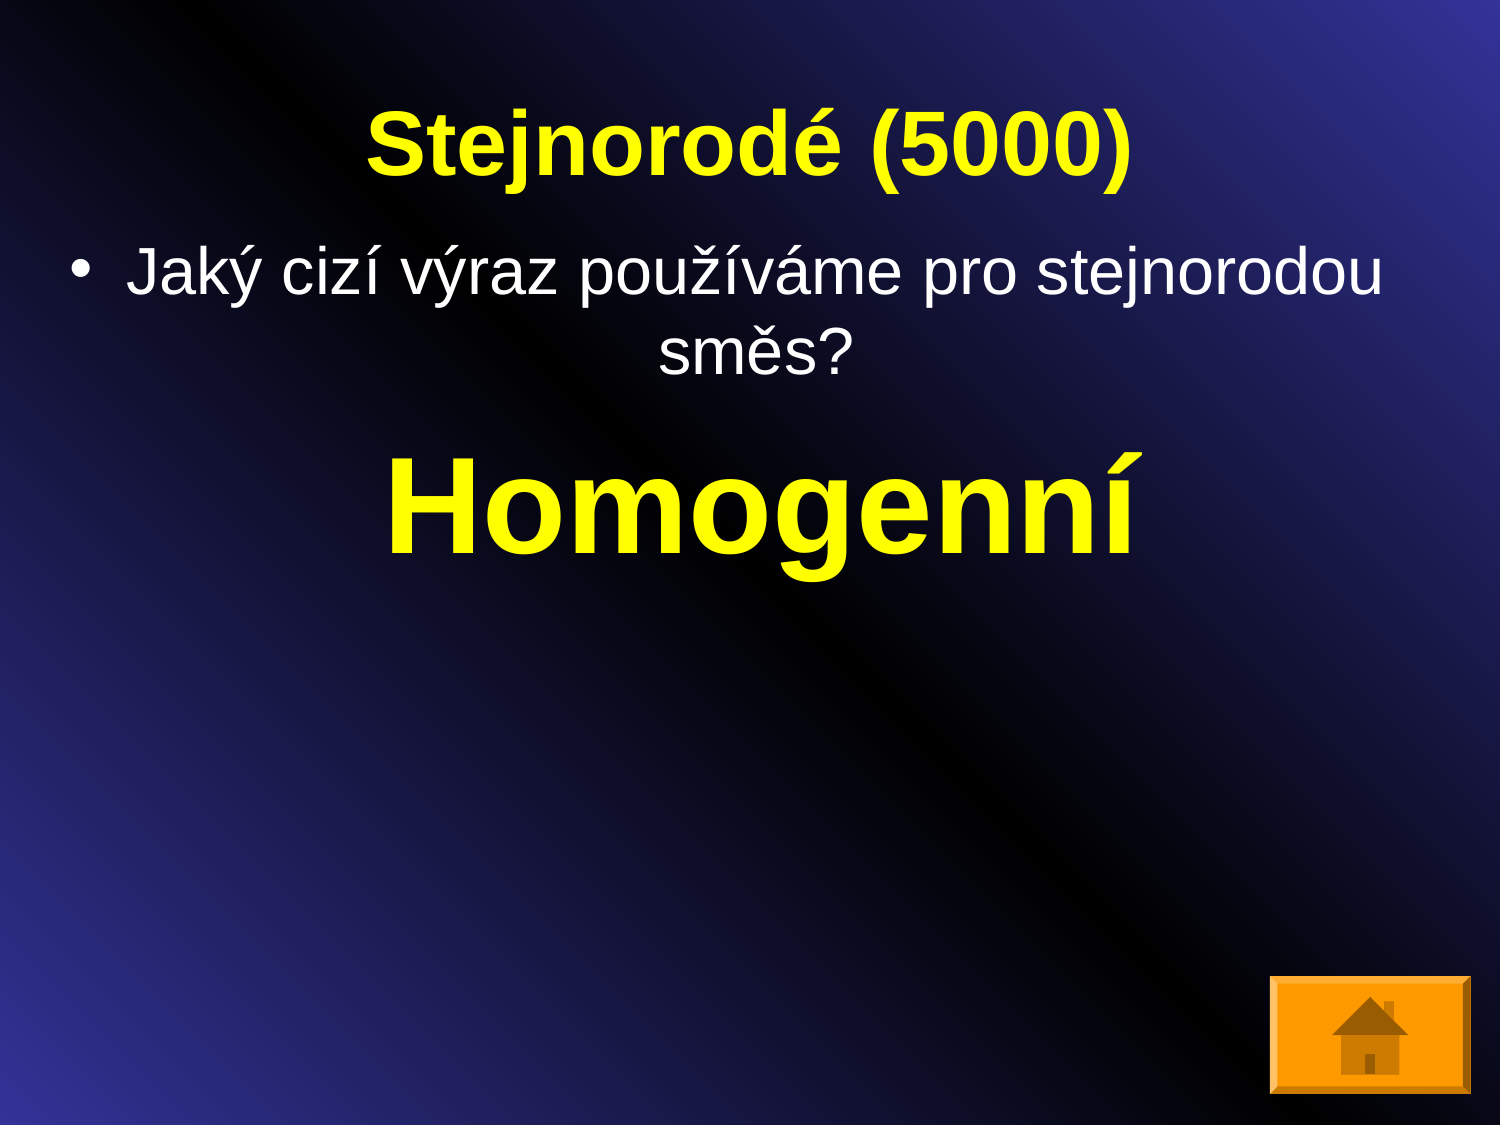

# Stejnorodé (5000)
Jaký cizí výraz používáme pro stejnorodou směs?
Homogenní